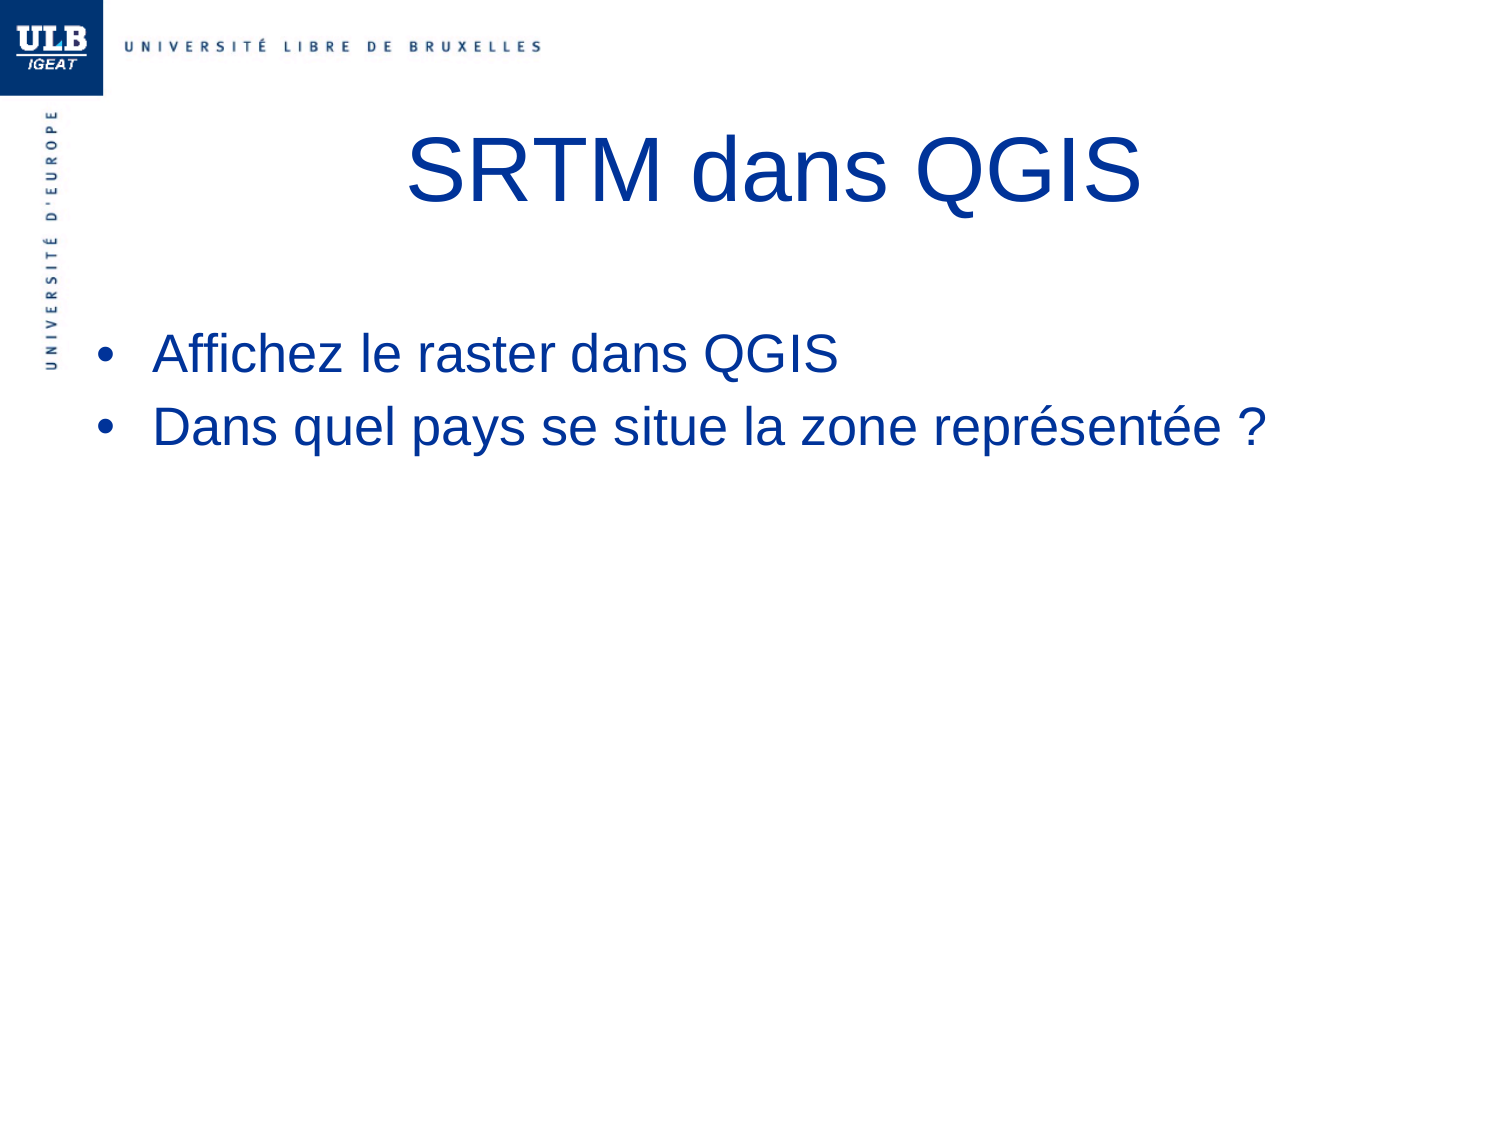

SRTM dans QGIS
# Affichez le raster dans QGIS
Dans quel pays se situe la zone représentée ?